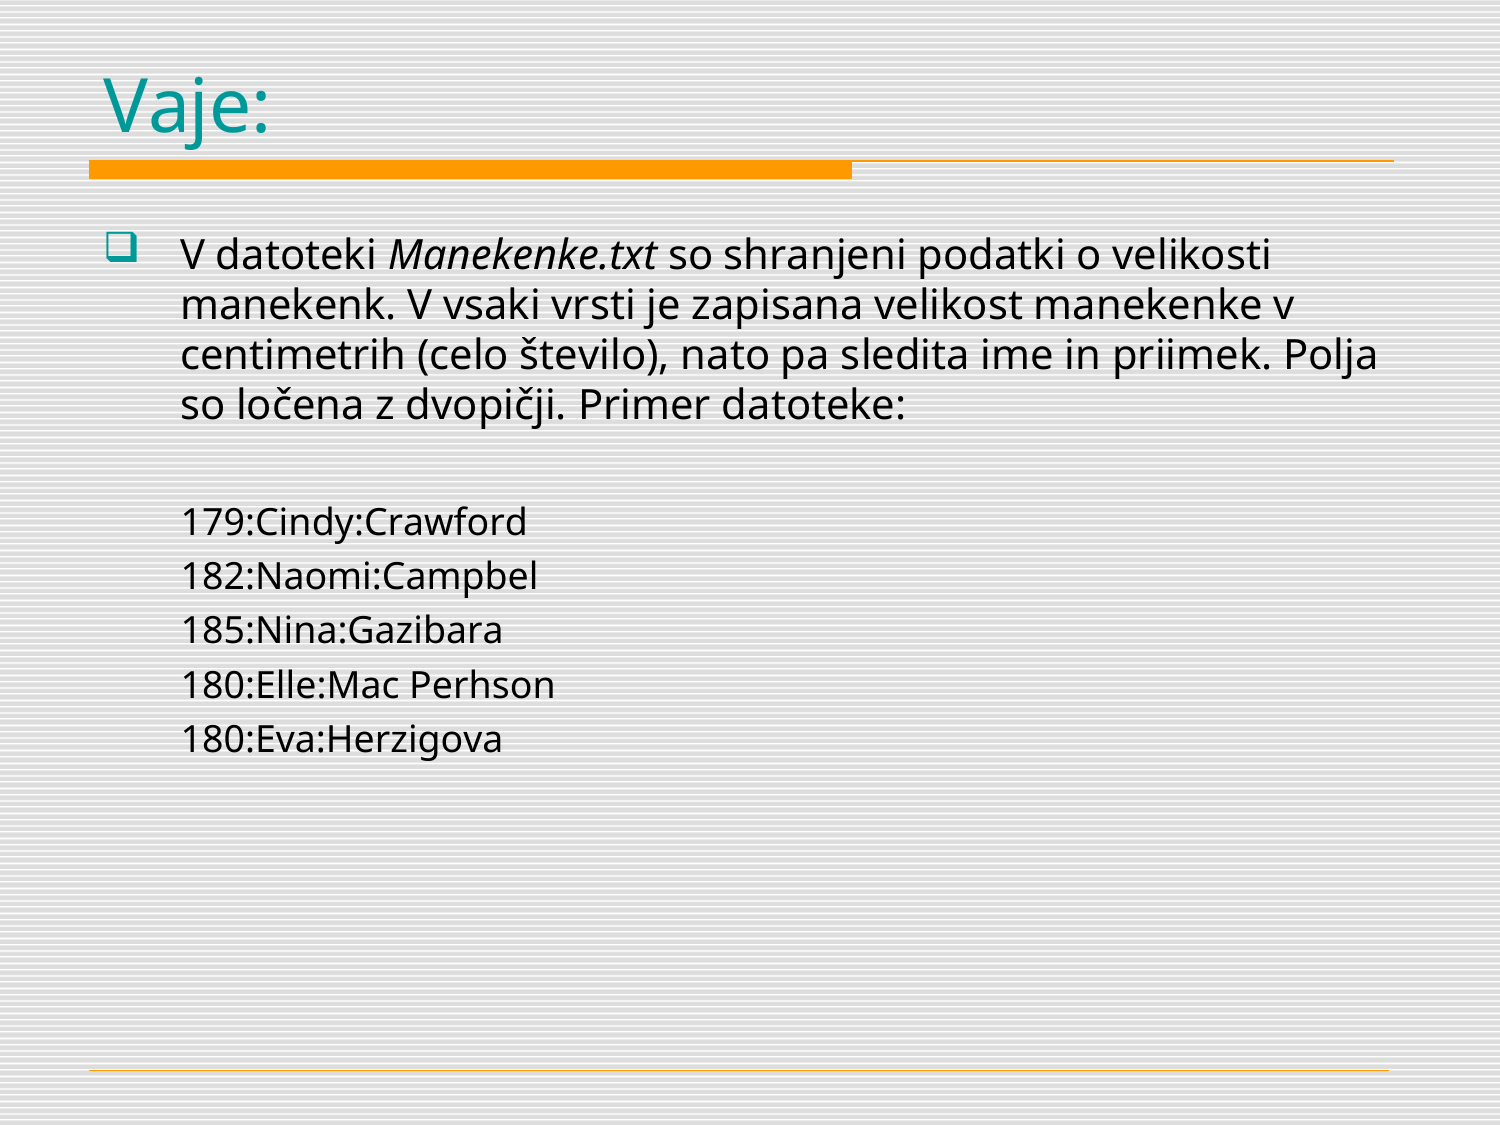

# Vaje:
V datoteki Manekenke.txt so shranjeni podatki o velikosti manekenk. V vsaki vrsti je zapisana velikost manekenke v centimetrih (celo število), nato pa sledita ime in priimek. Polja so ločena z dvopičji. Primer datoteke:
179:Cindy:Crawford
182:Naomi:Campbel
185:Nina:Gazibara
180:Elle:Mac Perhson
180:Eva:Herzigova